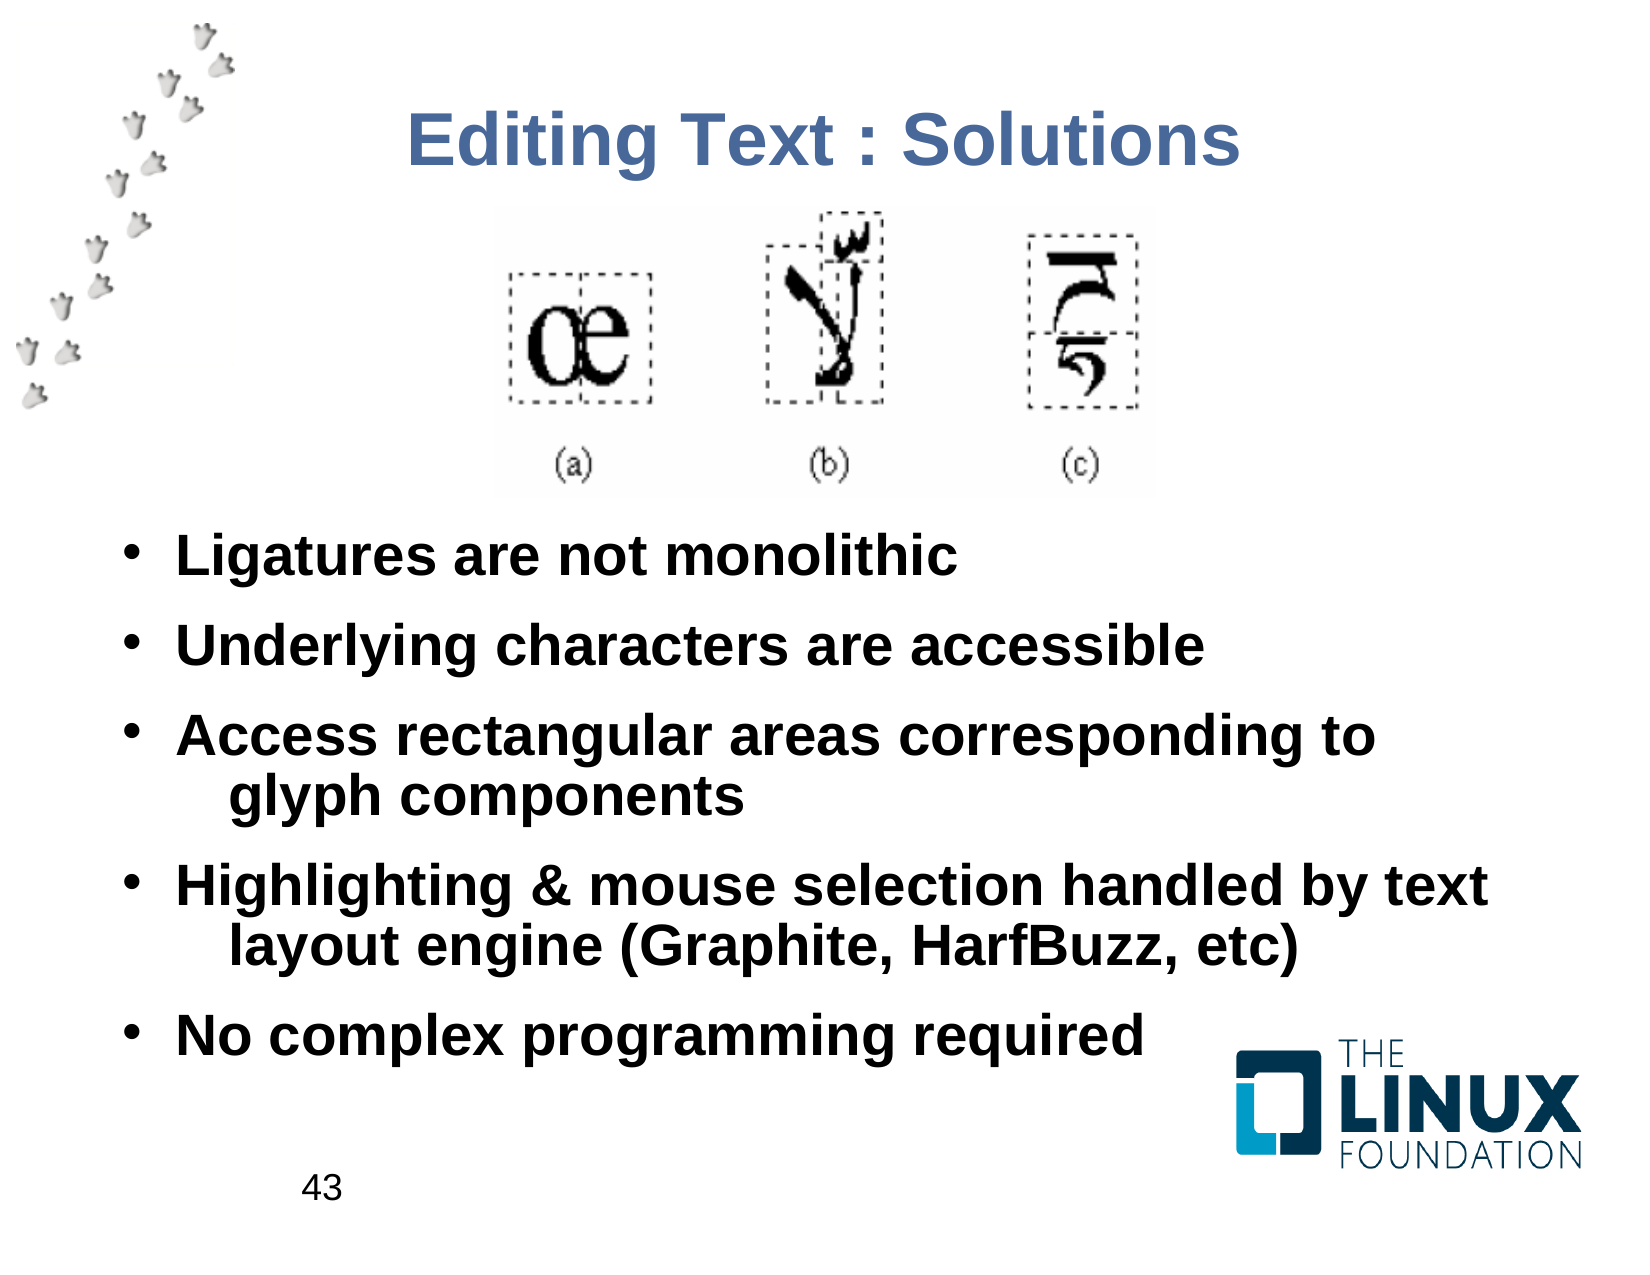

# Editing Text : Solutions
Ligatures are not monolithic
Underlying characters are accessible
Access rectangular areas corresponding to glyph components
Highlighting & mouse selection handled by text layout engine (Graphite, HarfBuzz, etc)
No complex programming required